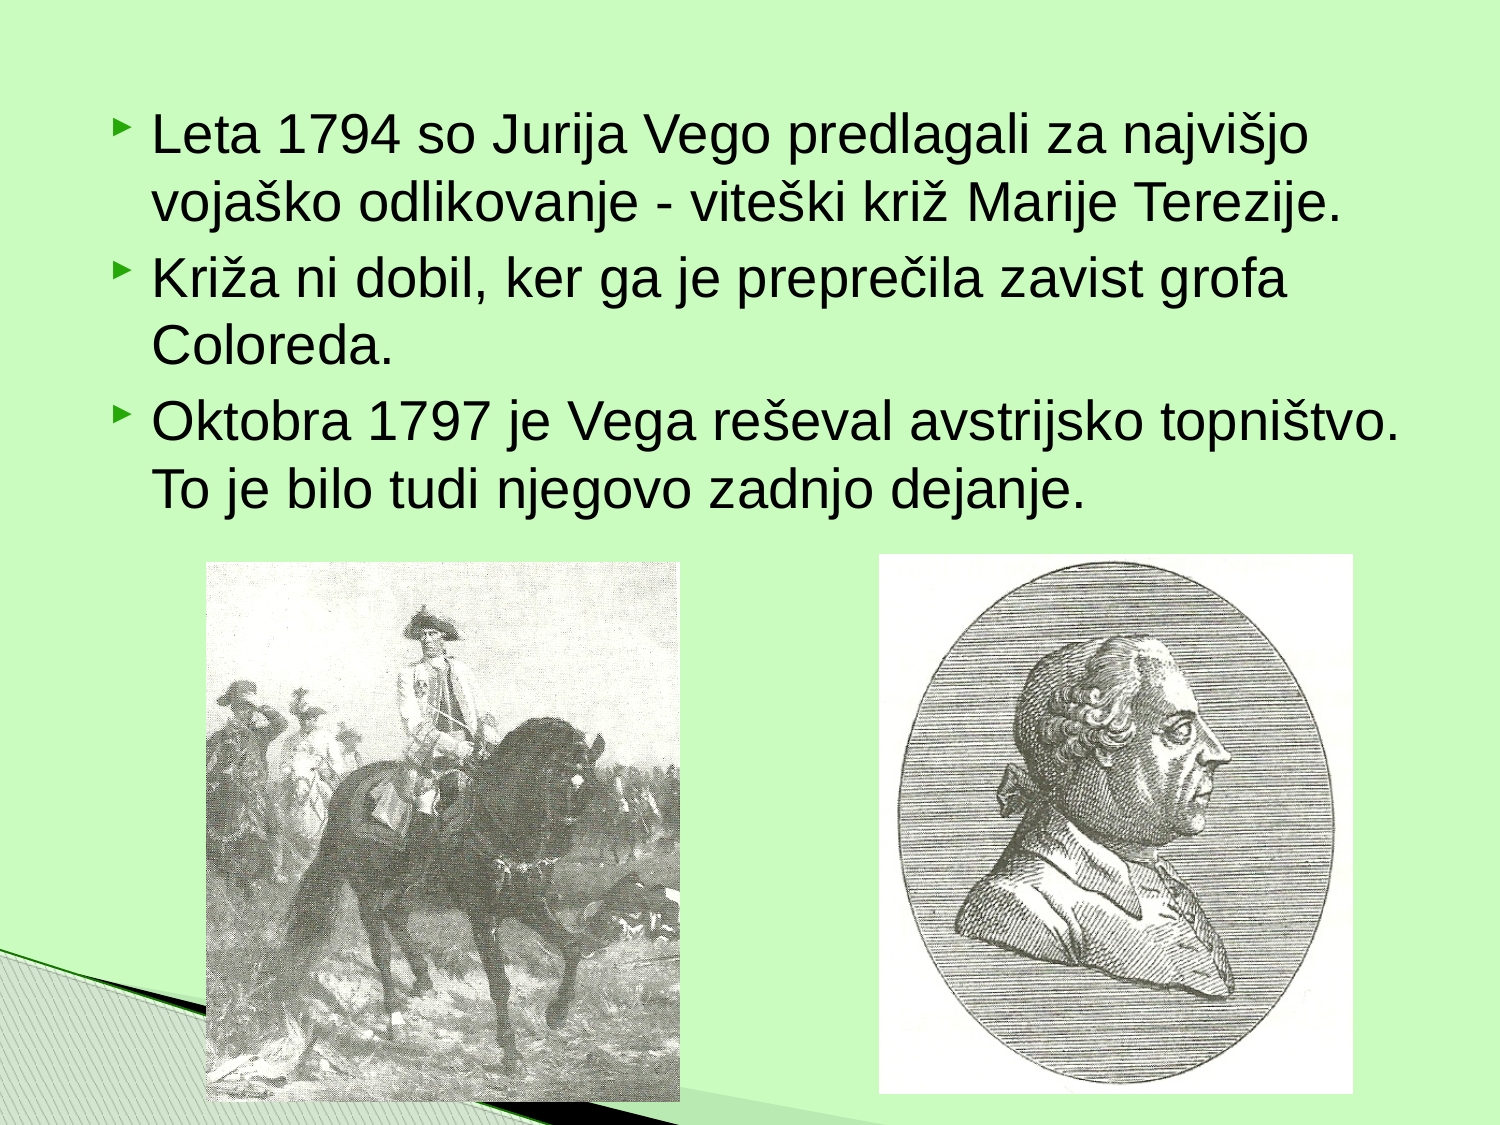

# Leta 1794 so Jurija Vego predlagali za najvišjo vojaško odlikovanje - viteški križ Marije Terezije.
Križa ni dobil, ker ga je preprečila zavist grofa Coloreda.
Oktobra 1797 je Vega reševal avstrijsko topništvo. To je bilo tudi njegovo zadnjo dejanje.